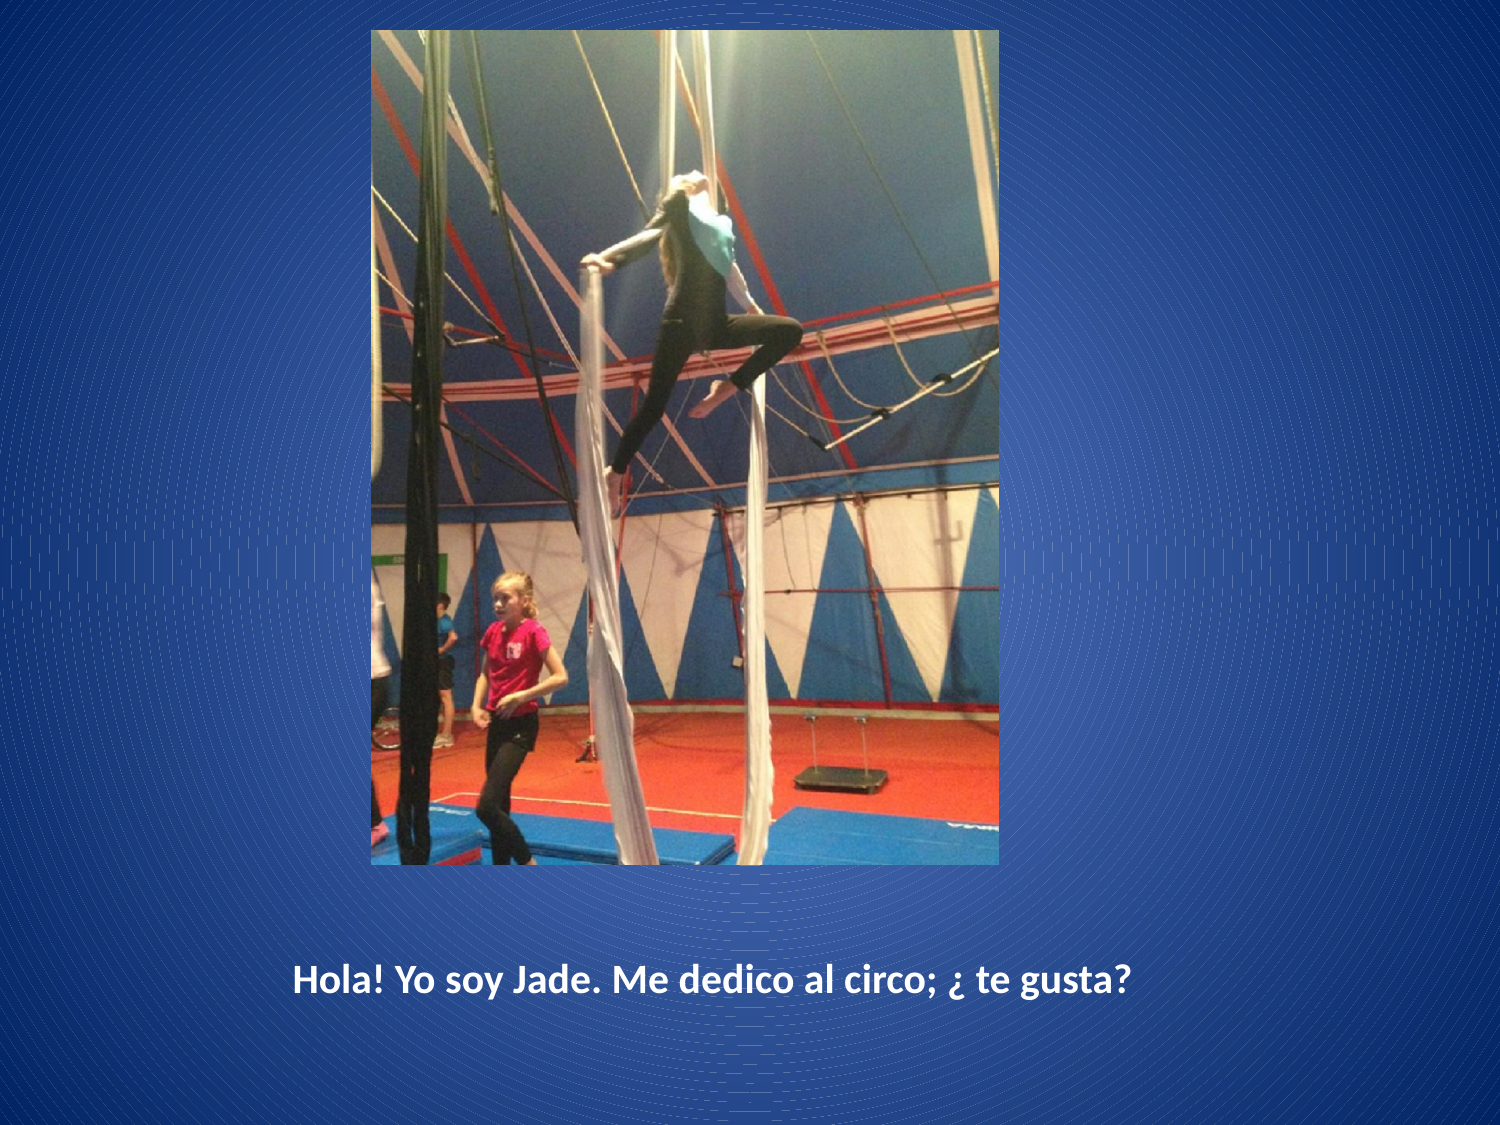

# Hola! Yo soy Jade. Me dedico al circo; ¿ te gusta?